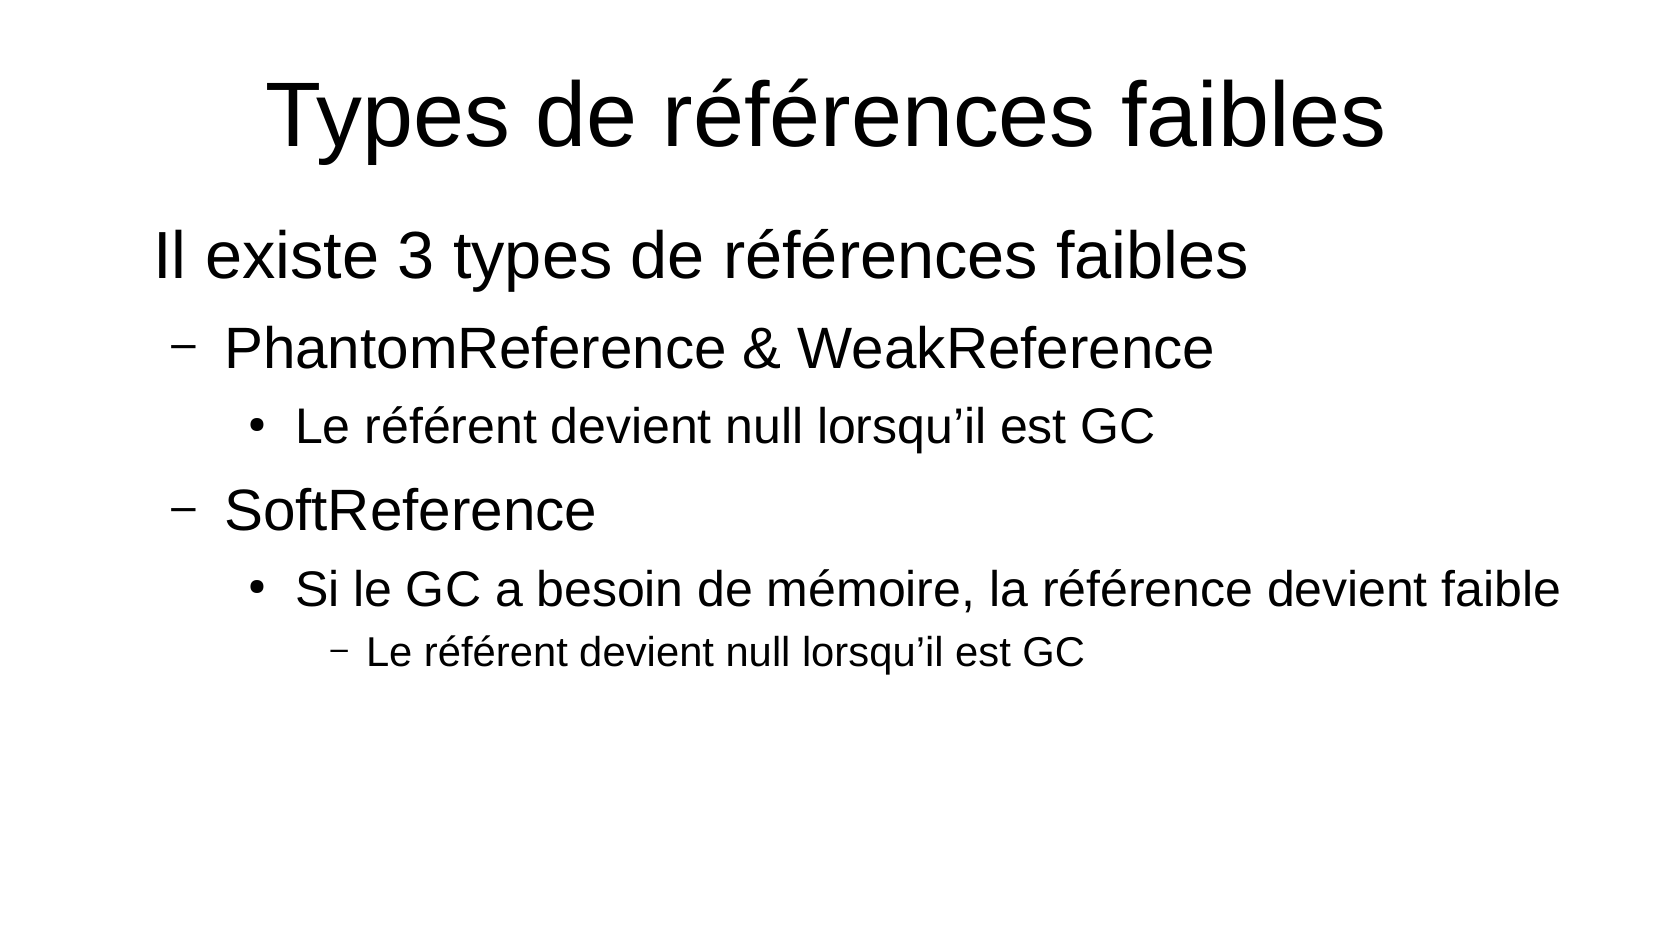

# Types de références faibles
Il existe 3 types de références faibles
PhantomReference & WeakReference
Le référent devient null lorsqu’il est GC
SoftReference
Si le GC a besoin de mémoire, la référence devient faible
Le référent devient null lorsqu’il est GC